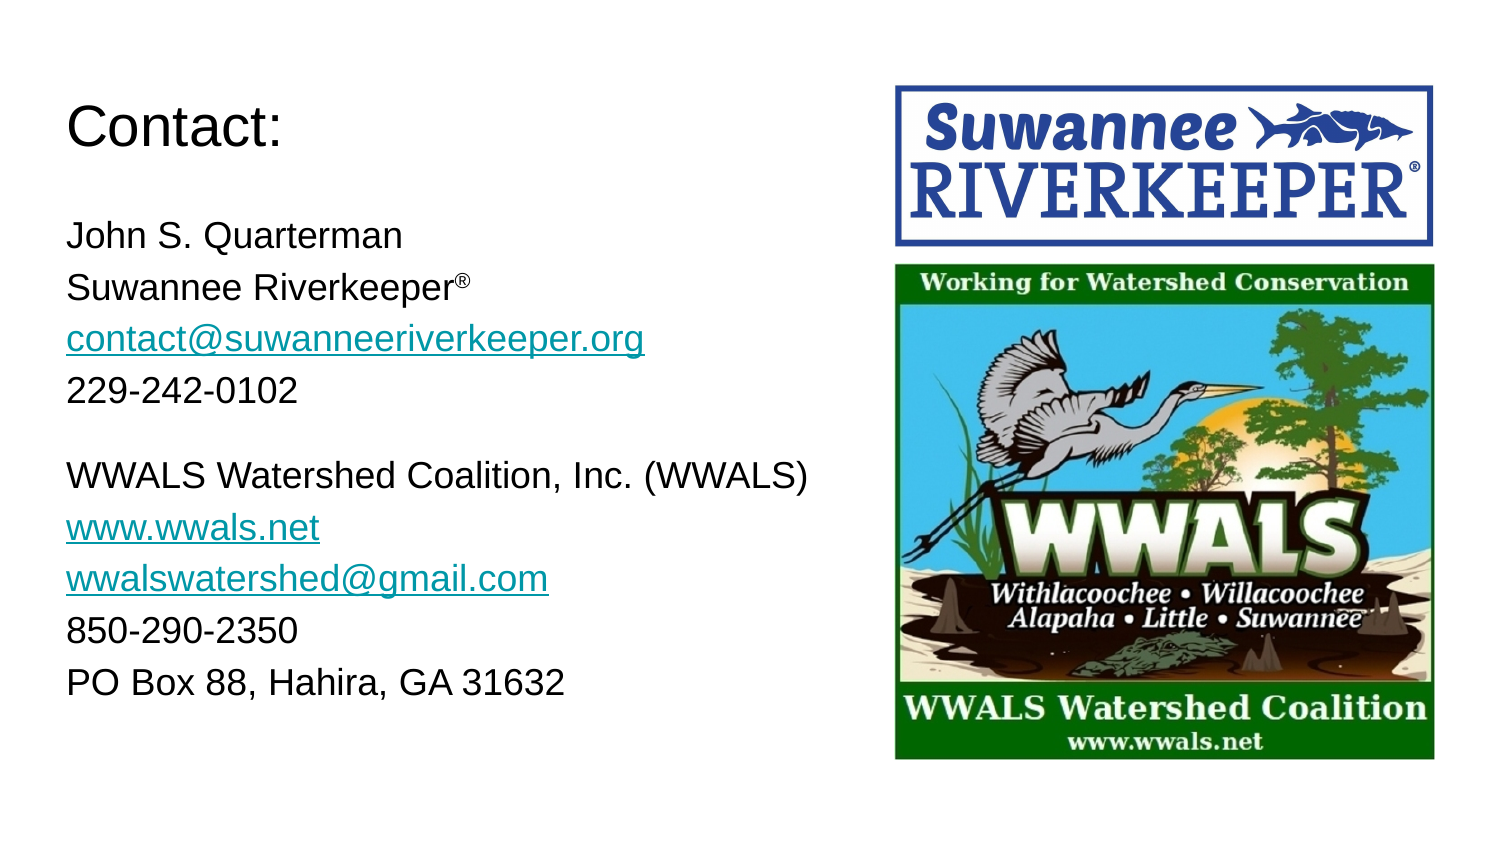

# Contact:
John S. Quarterman
Suwannee Riverkeeper®
contact@suwanneeriverkeeper.org
229-242-0102
WWALS Watershed Coalition, Inc. (WWALS)
www.wwals.net
wwalswatershed@gmail.com
850-290-2350
PO Box 88, Hahira, GA 31632